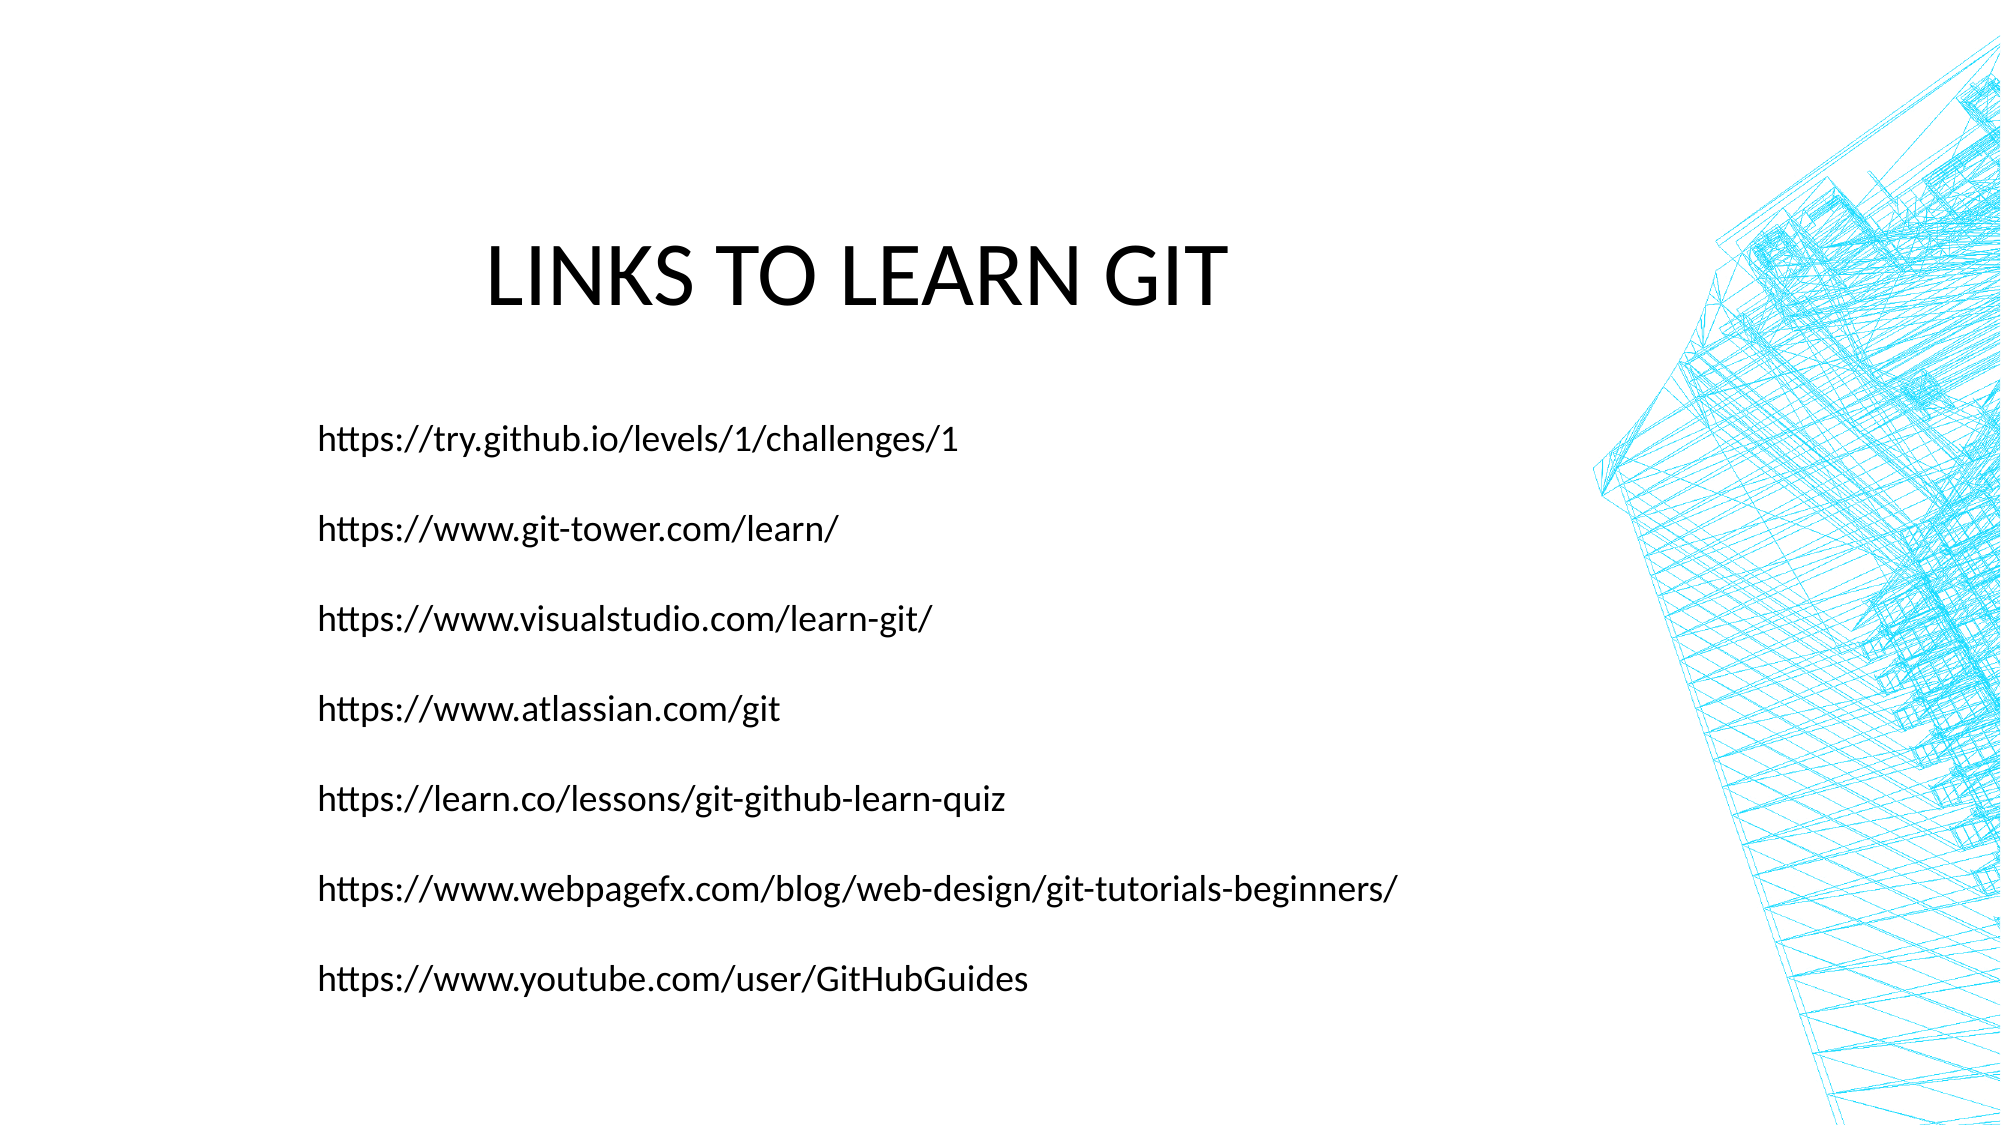

LINKS TO LEARN GIT
https://try.github.io/levels/1/challenges/1
https://www.git-tower.com/learn/
https://www.visualstudio.com/learn-git/
https://www.atlassian.com/git
https://learn.co/lessons/git-github-learn-quiz
https://www.webpagefx.com/blog/web-design/git-tutorials-beginners/
https://www.youtube.com/user/GitHubGuides